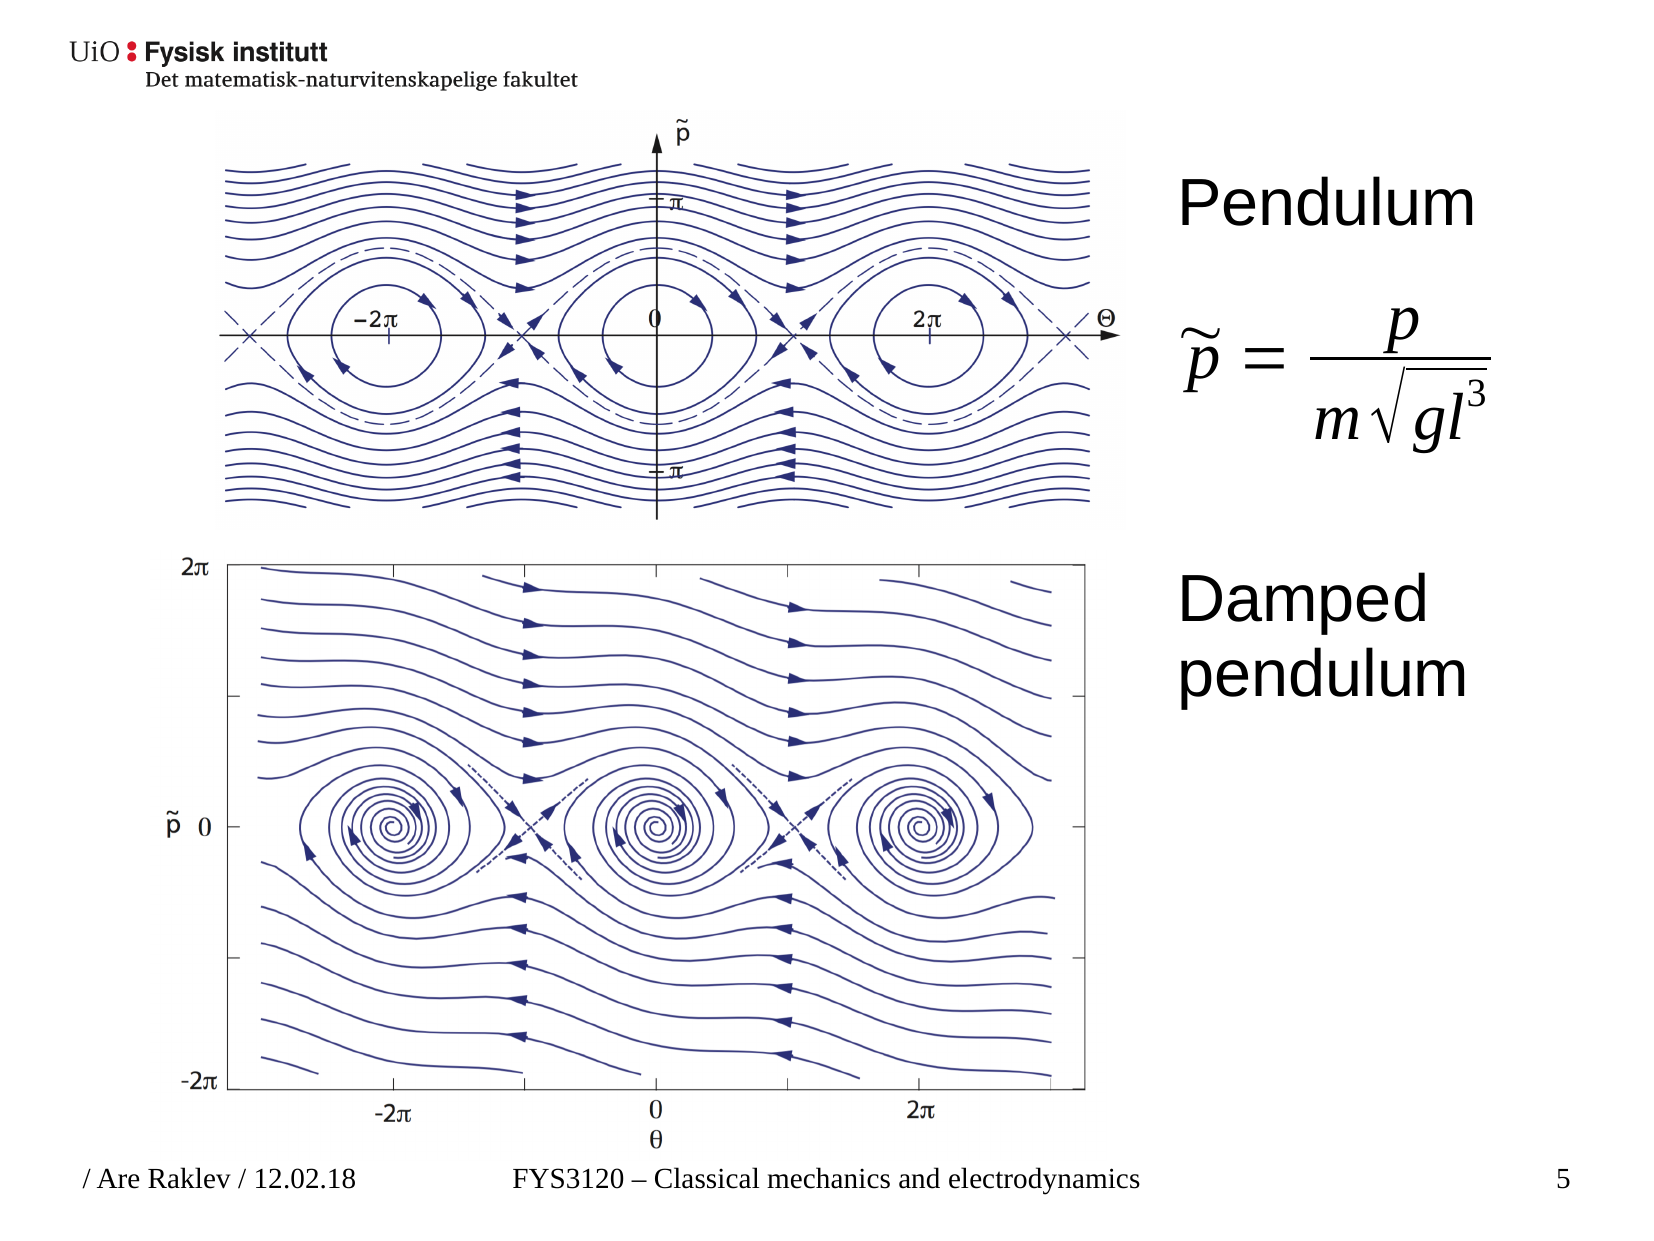

Pendulum
Damped pendulum
/ Are Raklev / 12.02.18
FYS3120 – Classical mechanics and electrodynamics
5